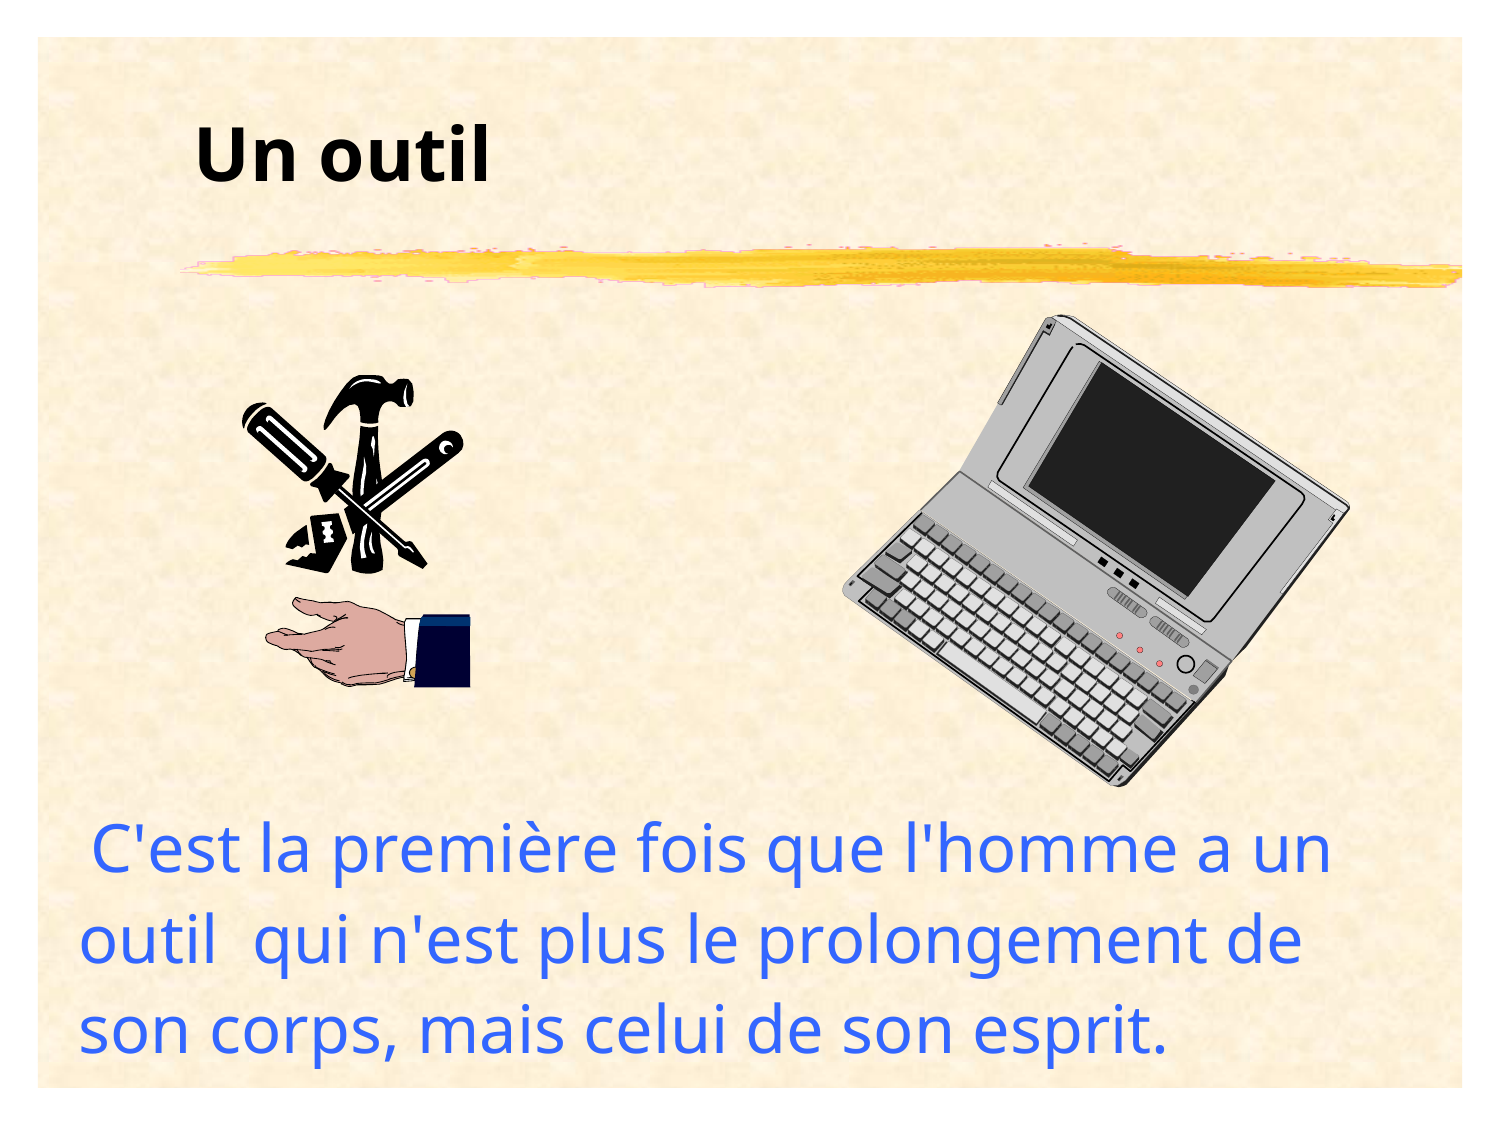

# Un outil
C'est la première fois que l'homme a un outil qui n'est plus le prolongement de son corps, mais celui de son esprit.